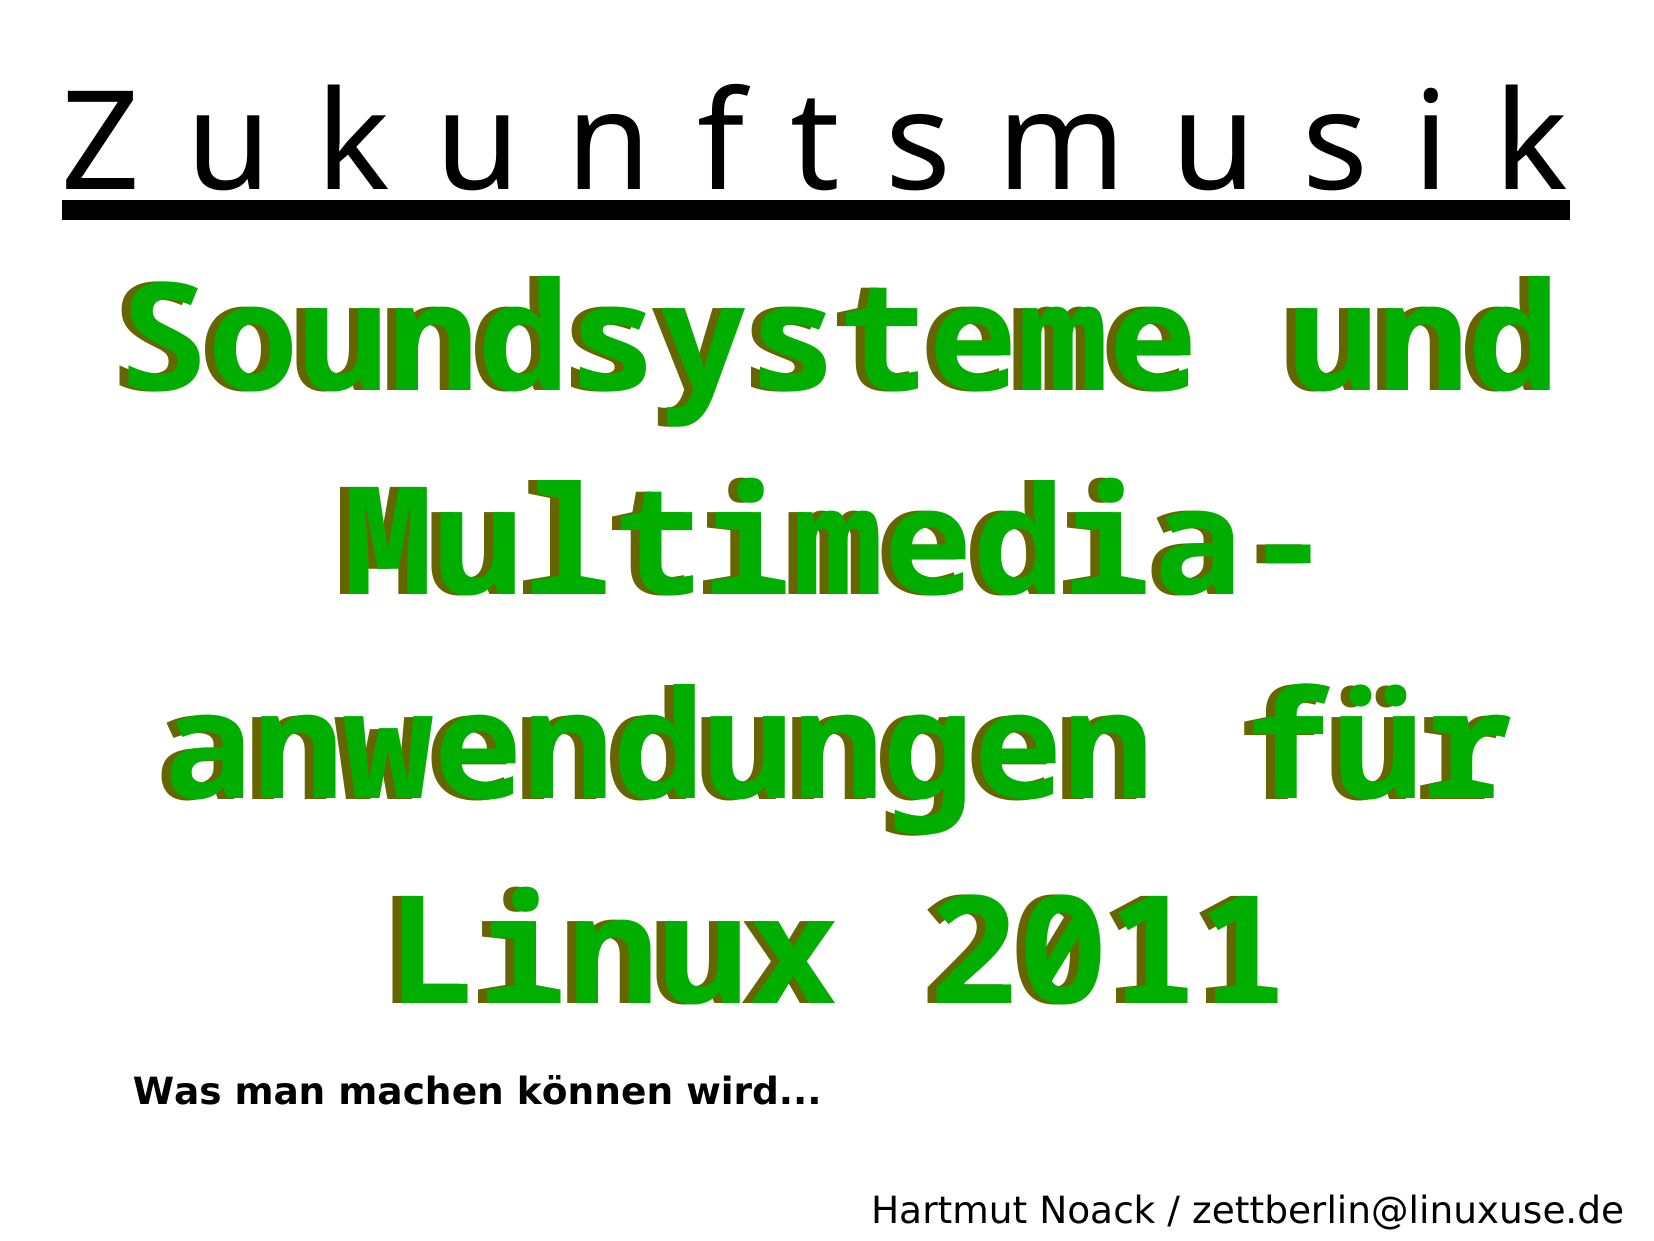

# Soundsysteme und Multimedia-anwendungen für Linux 2011
ZukunftsmusikSoundsysteme und Multimedia-anwendungen für Linux 2011
Was man machen können wird...
Hartmut Noack / zettberlin@linuxuse.de